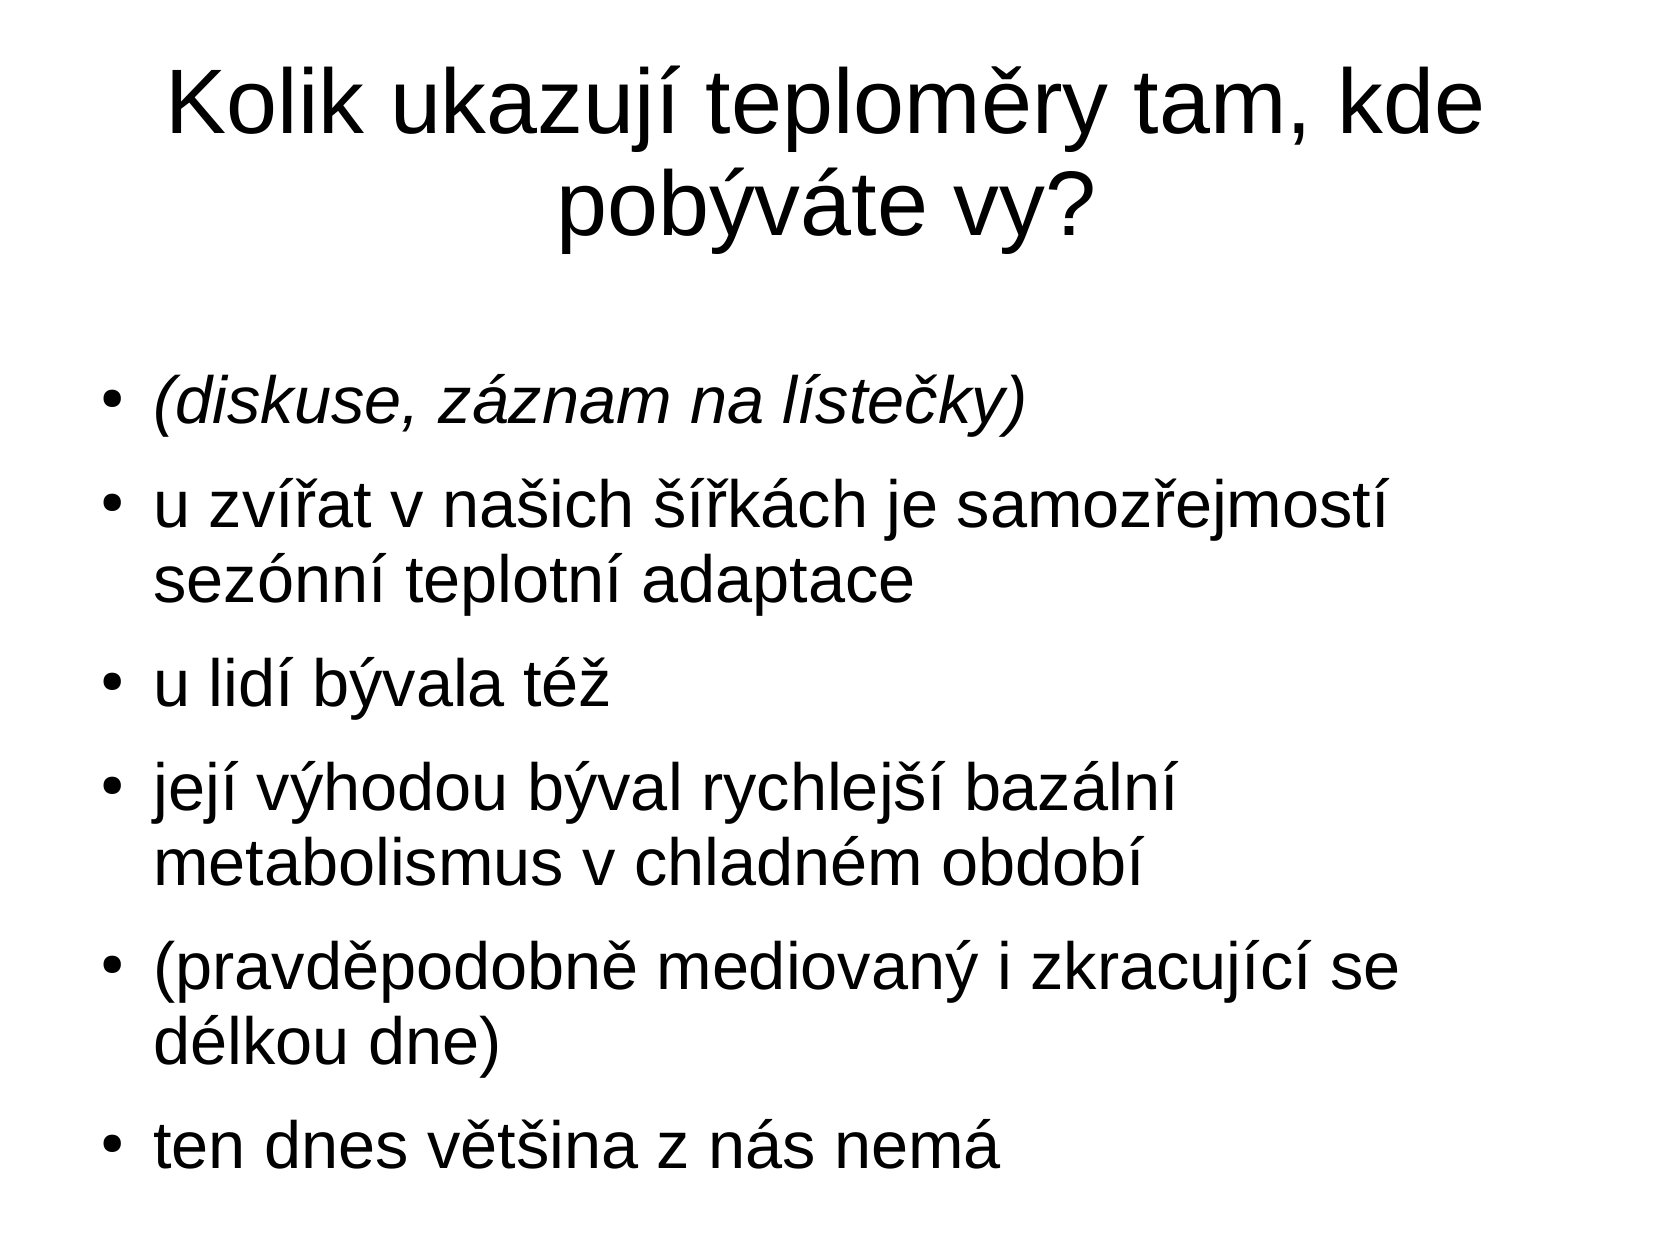

# Kolik ukazují teploměry tam, kde pobýváte vy?
(diskuse, záznam na lístečky)
u zvířat v našich šířkách je samozřejmostí sezónní teplotní adaptace
u lidí bývala též
její výhodou býval rychlejší bazální metabolismus v chladném období
(pravděpodobně mediovaný i zkracující se délkou dne)
ten dnes většina z nás nemá